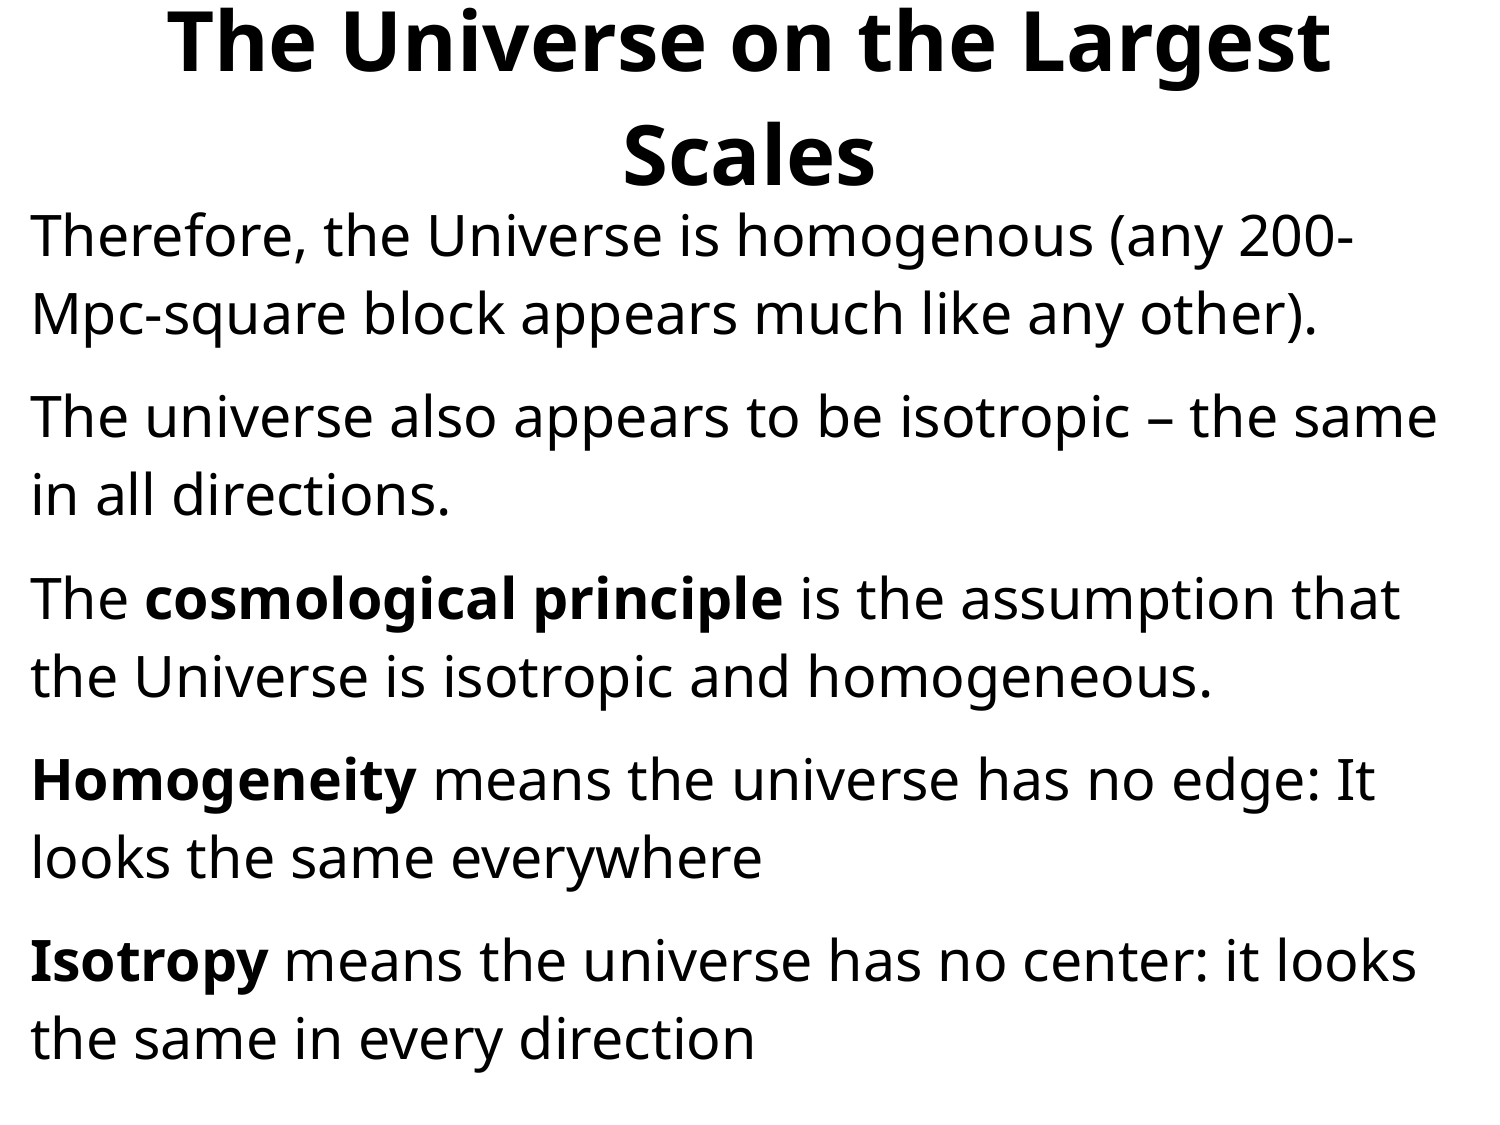

# The Universe on the Largest Scales
Therefore, the Universe is homogenous (any 200-Mpc-square block appears much like any other).
The universe also appears to be isotropic – the same in all directions.
The cosmological principle is the assumption that the Universe is isotropic and homogeneous.
Homogeneity means the universe has no edge: It looks the same everywhere
Isotropy means the universe has no center: it looks the same in every direction